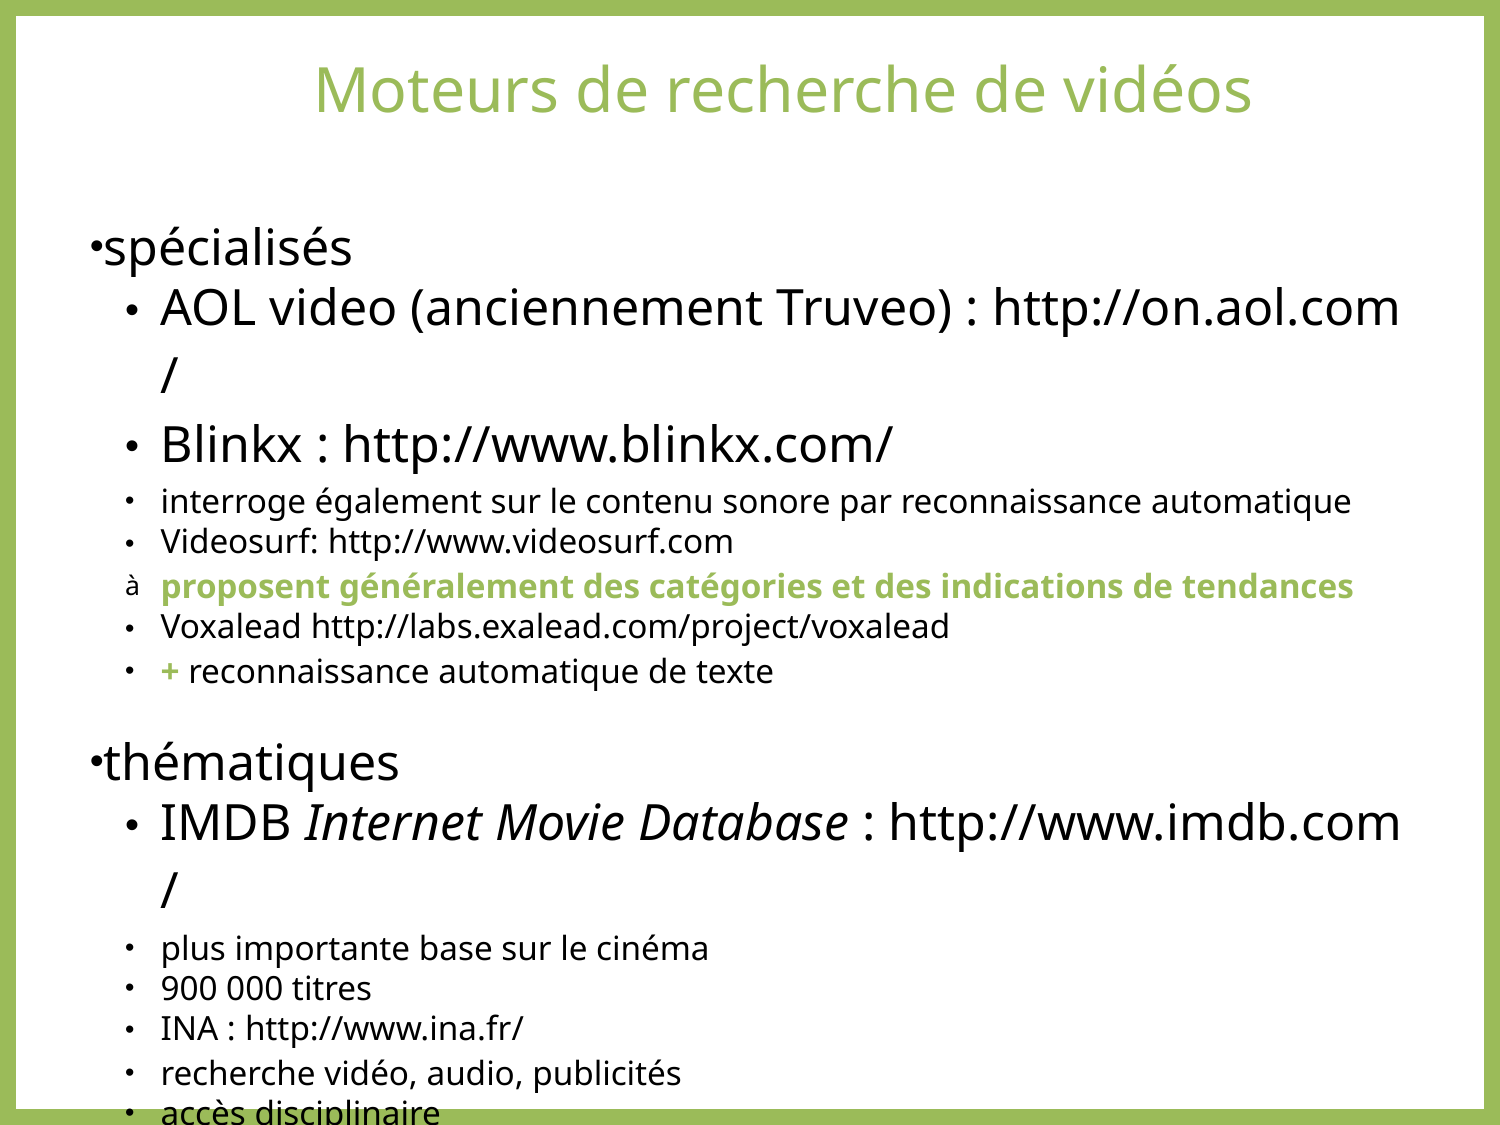

Moteurs de recherche de vidéos
spécialisés
AOL video (anciennement Truveo) : http://on.aol.com/
Blinkx : http://www.blinkx.com/
interroge également sur le contenu sonore par reconnaissance automatique
Videosurf: http://www.videosurf.com
proposent généralement des catégories et des indications de tendances
Voxalead http://labs.exalead.com/project/voxalead
+ reconnaissance automatique de texte
thématiques
IMDB Internet Movie Database : http://www.imdb.com/
plus importante base sur le cinéma
900 000 titres
INA : http://www.ina.fr/
recherche vidéo, audio, publicités
accès disciplinaire
moteur Médiagraph pour naviguer par l’image